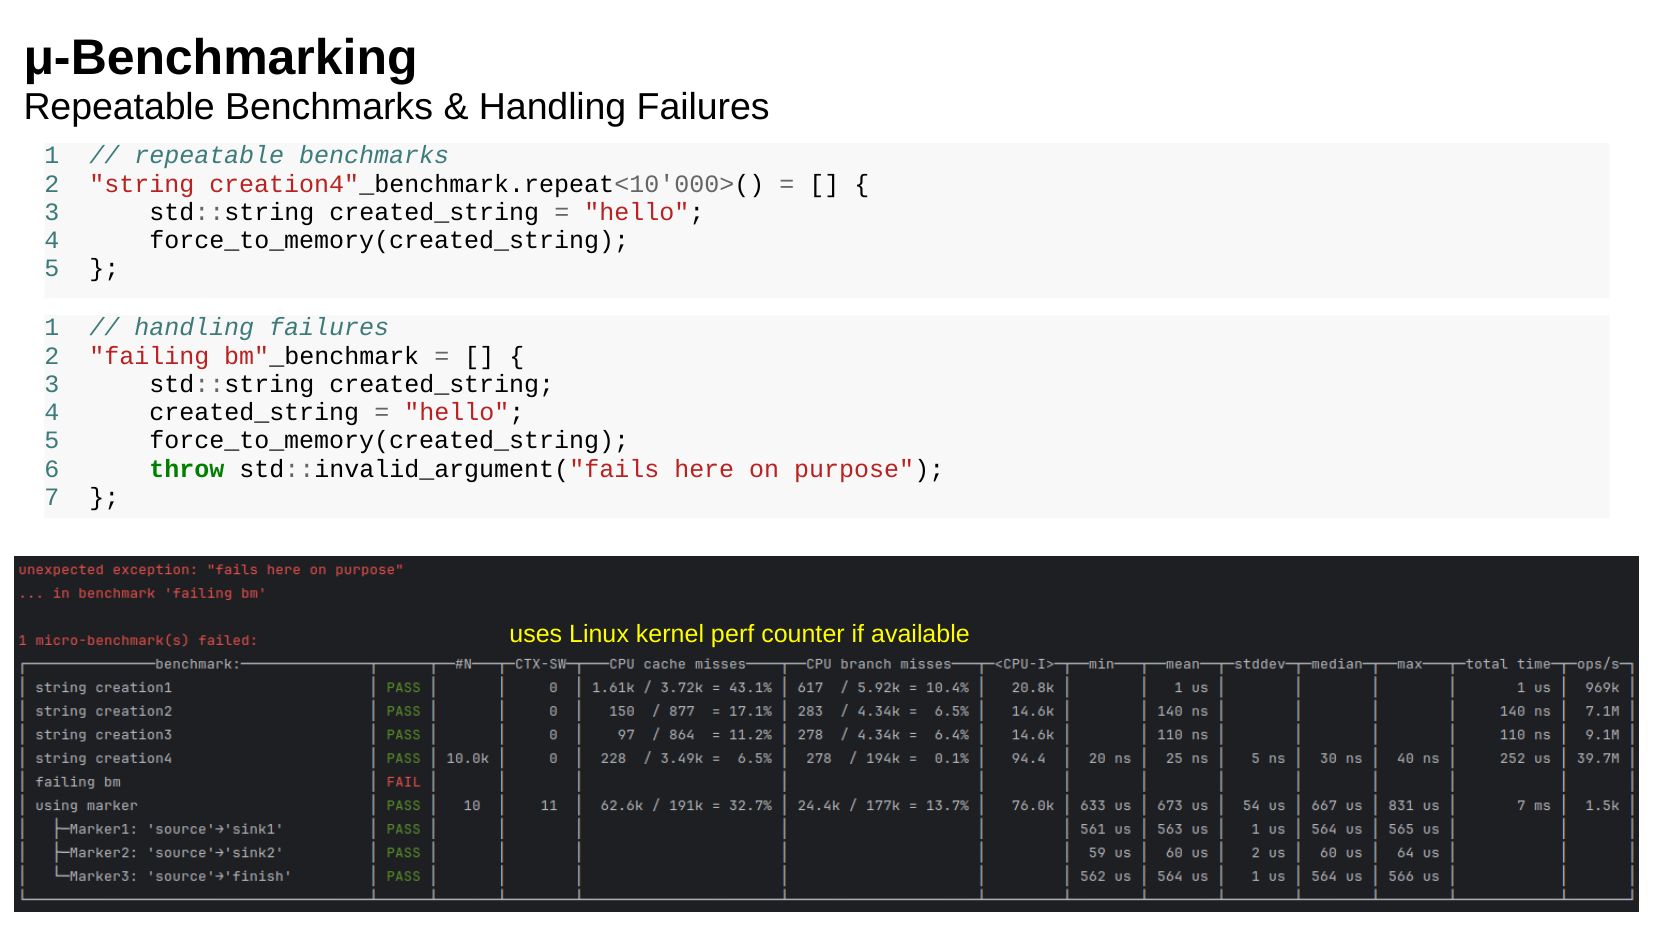

# μ-Benchmarking Repeatable Benchmarks & Handling Failures
1 // repeatable benchmarks
2 "string creation4"_benchmark.repeat<10'000>() = [] {
3 std::string created_string = "hello";
4 force_to_memory(created_string);
5 };
1 // handling failures
2 "failing bm"_benchmark = [] {
3 std::string created_string;
4 created_string = "hello";
5 force_to_memory(created_string);
6 throw std::invalid_argument("fails here on purpose");
7 };
uses Linux kernel perf counter if available